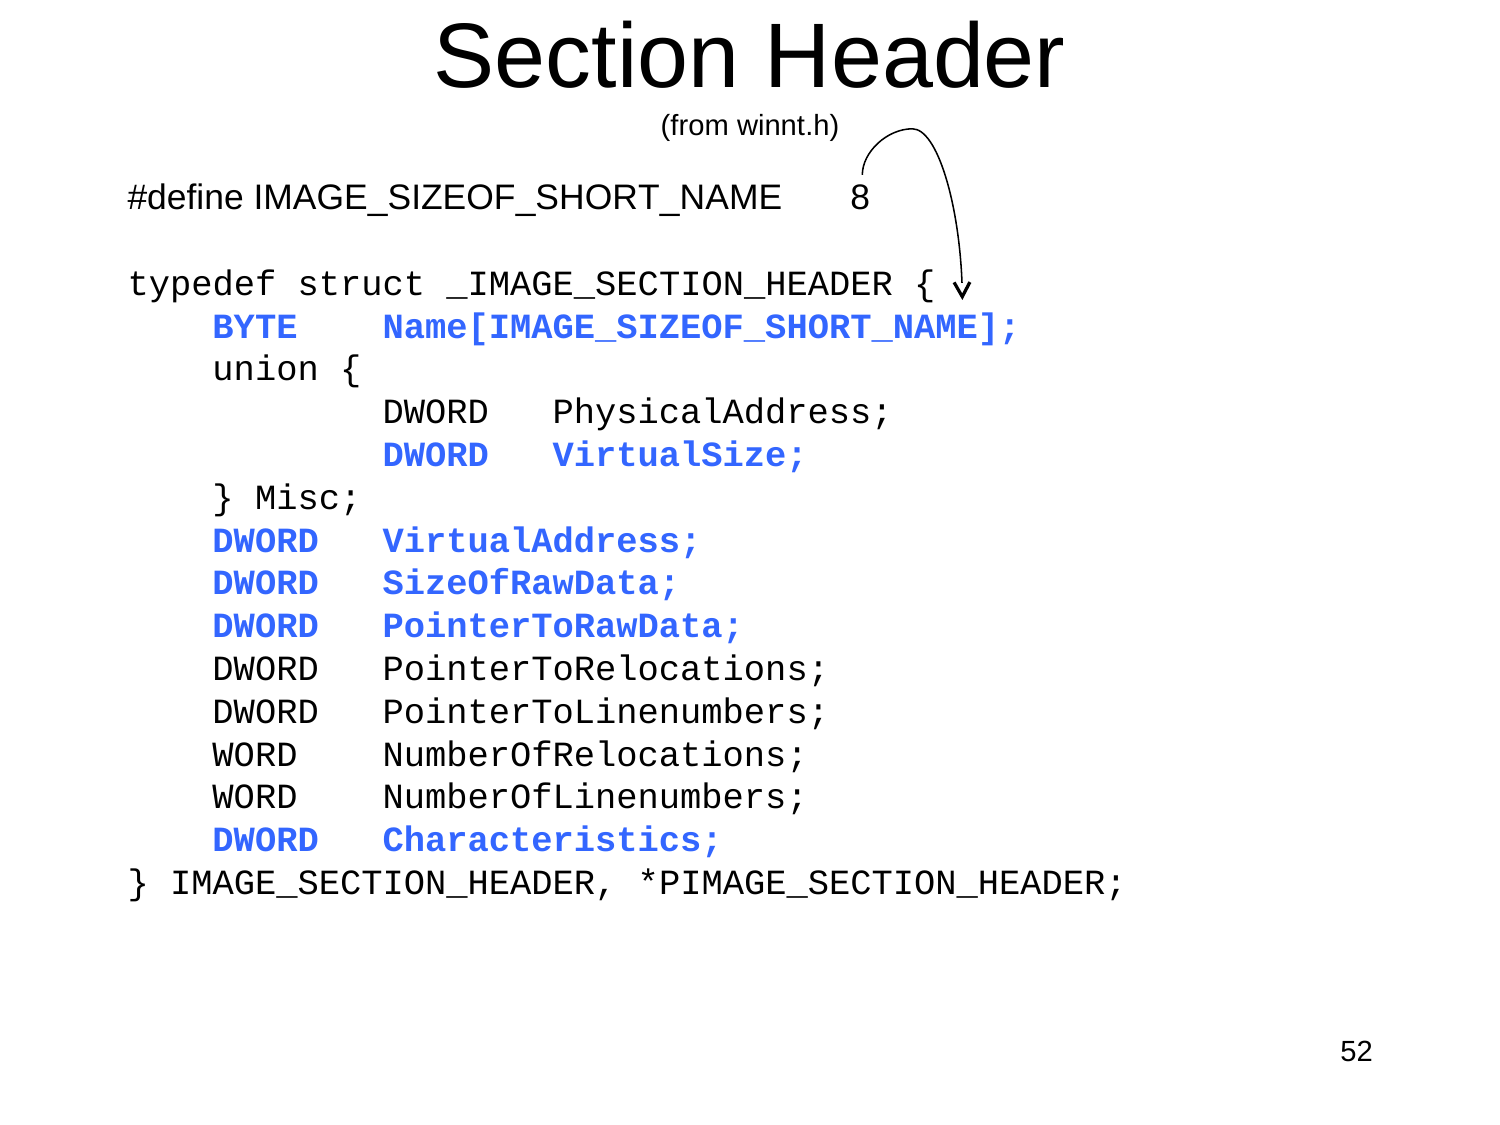

# Section Header (from winnt.h)
#define IMAGE_SIZEOF_SHORT_NAME 8
typedef struct _IMAGE_SECTION_HEADER {
 BYTE Name[IMAGE_SIZEOF_SHORT_NAME];
 union {
 DWORD PhysicalAddress;
 DWORD VirtualSize;
 } Misc;
 DWORD VirtualAddress;
 DWORD SizeOfRawData;
 DWORD PointerToRawData;
 DWORD PointerToRelocations;
 DWORD PointerToLinenumbers;
 WORD NumberOfRelocations;
 WORD NumberOfLinenumbers;
 DWORD Characteristics;
} IMAGE_SECTION_HEADER, *PIMAGE_SECTION_HEADER;